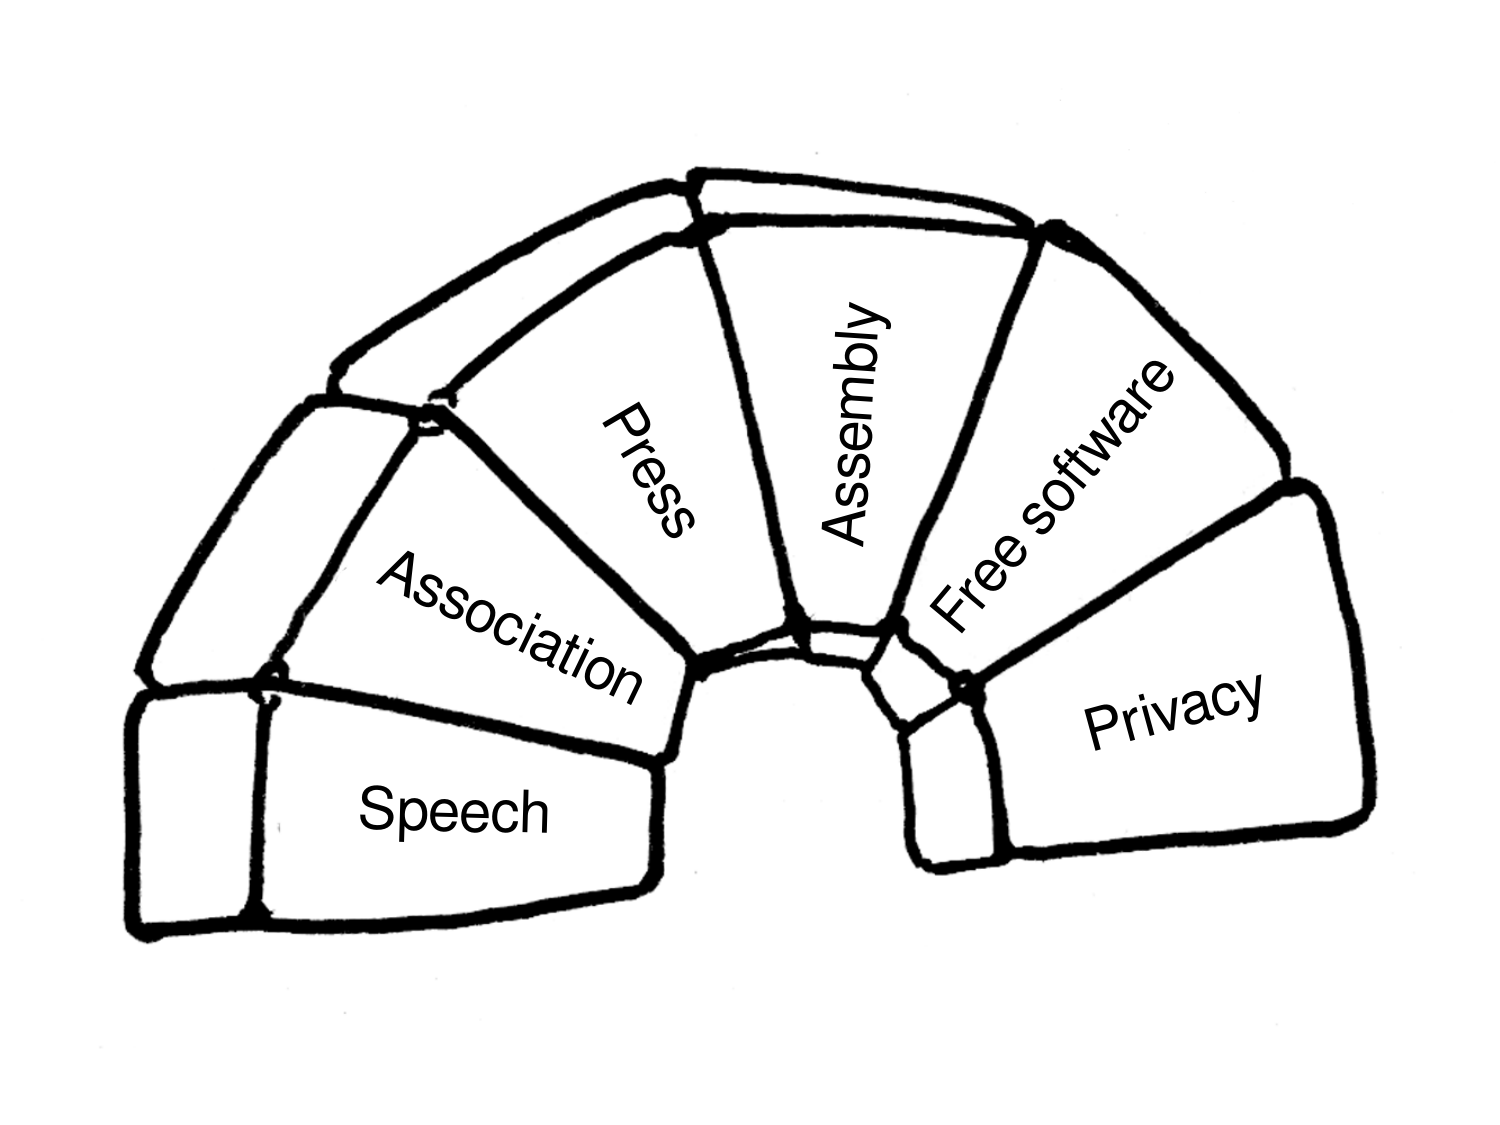

Assembly
Press
Free software
Association
Privacy
Speech